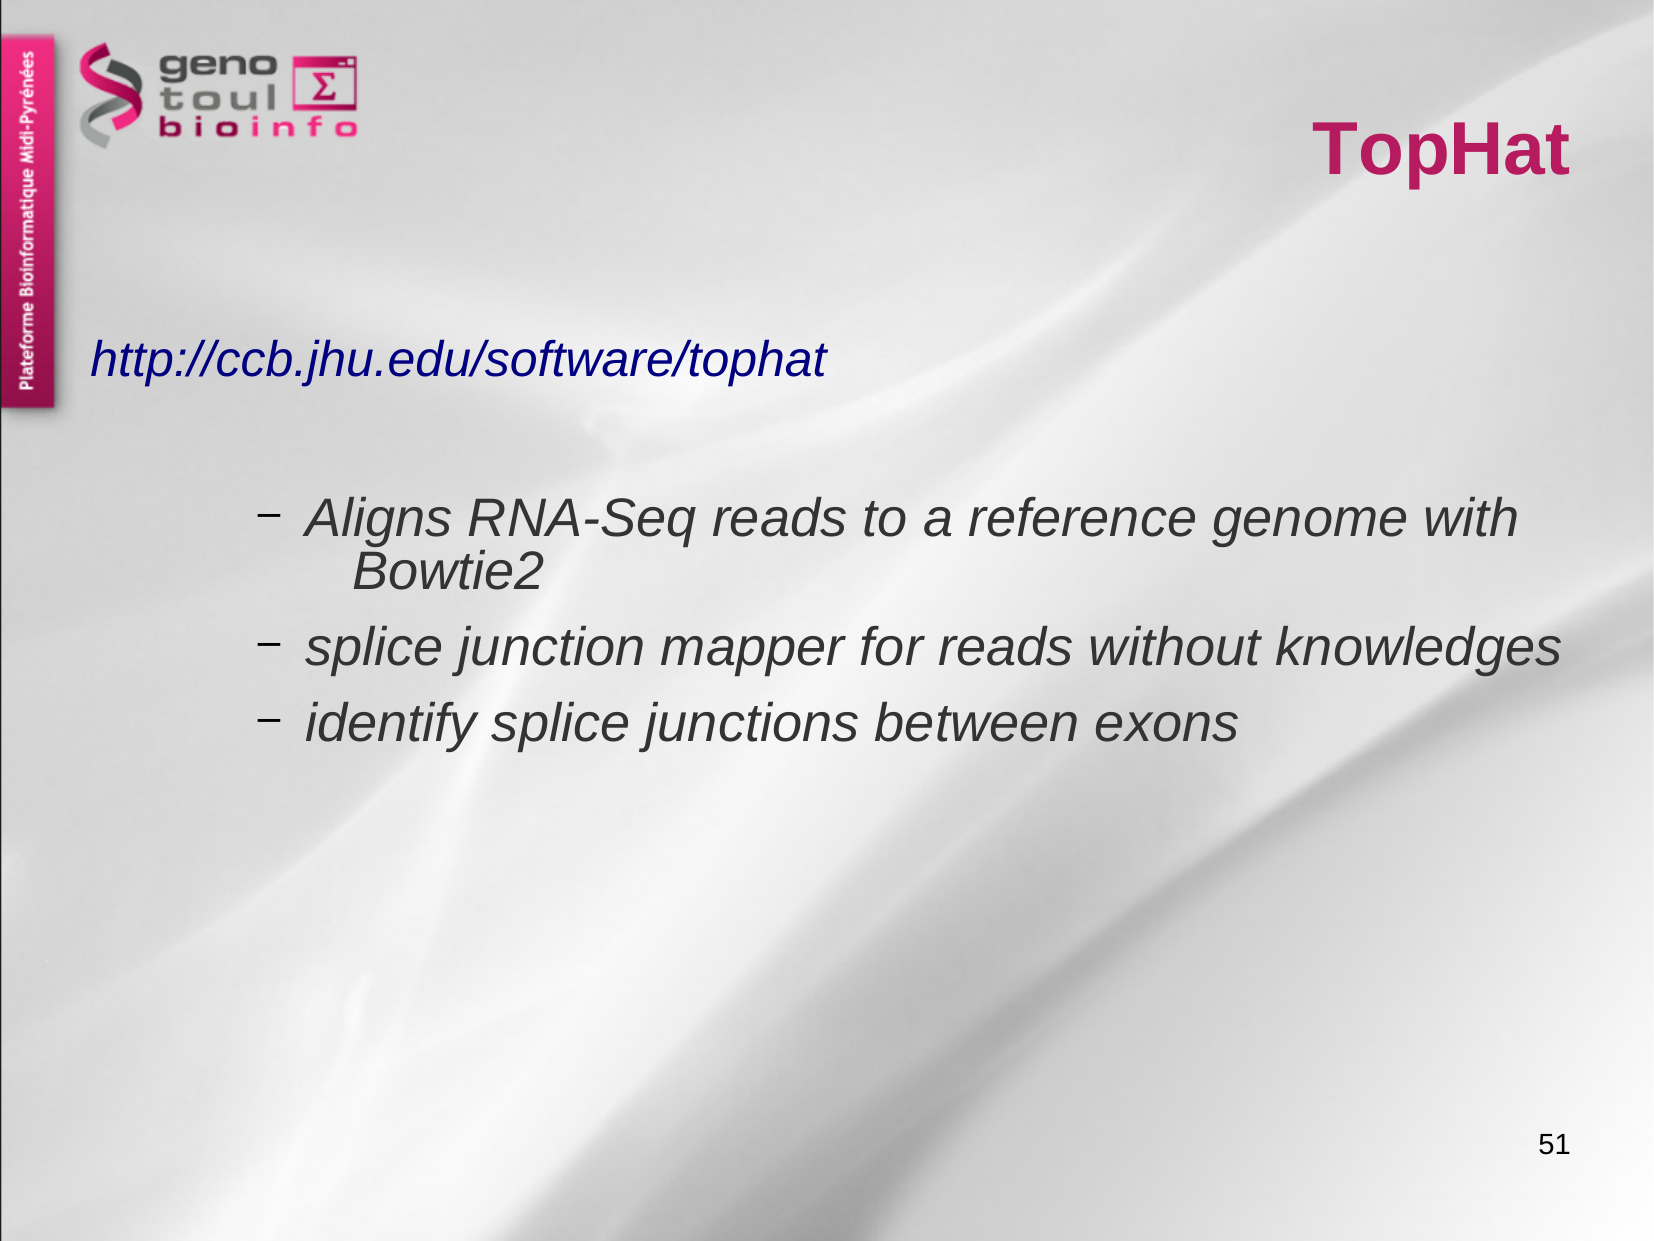

TopHat
# http://ccb.jhu.edu/software/tophat
Aligns RNA-Seq reads to a reference genome with Bowtie2
splice junction mapper for reads without knowledges
identify splice junctions between exons